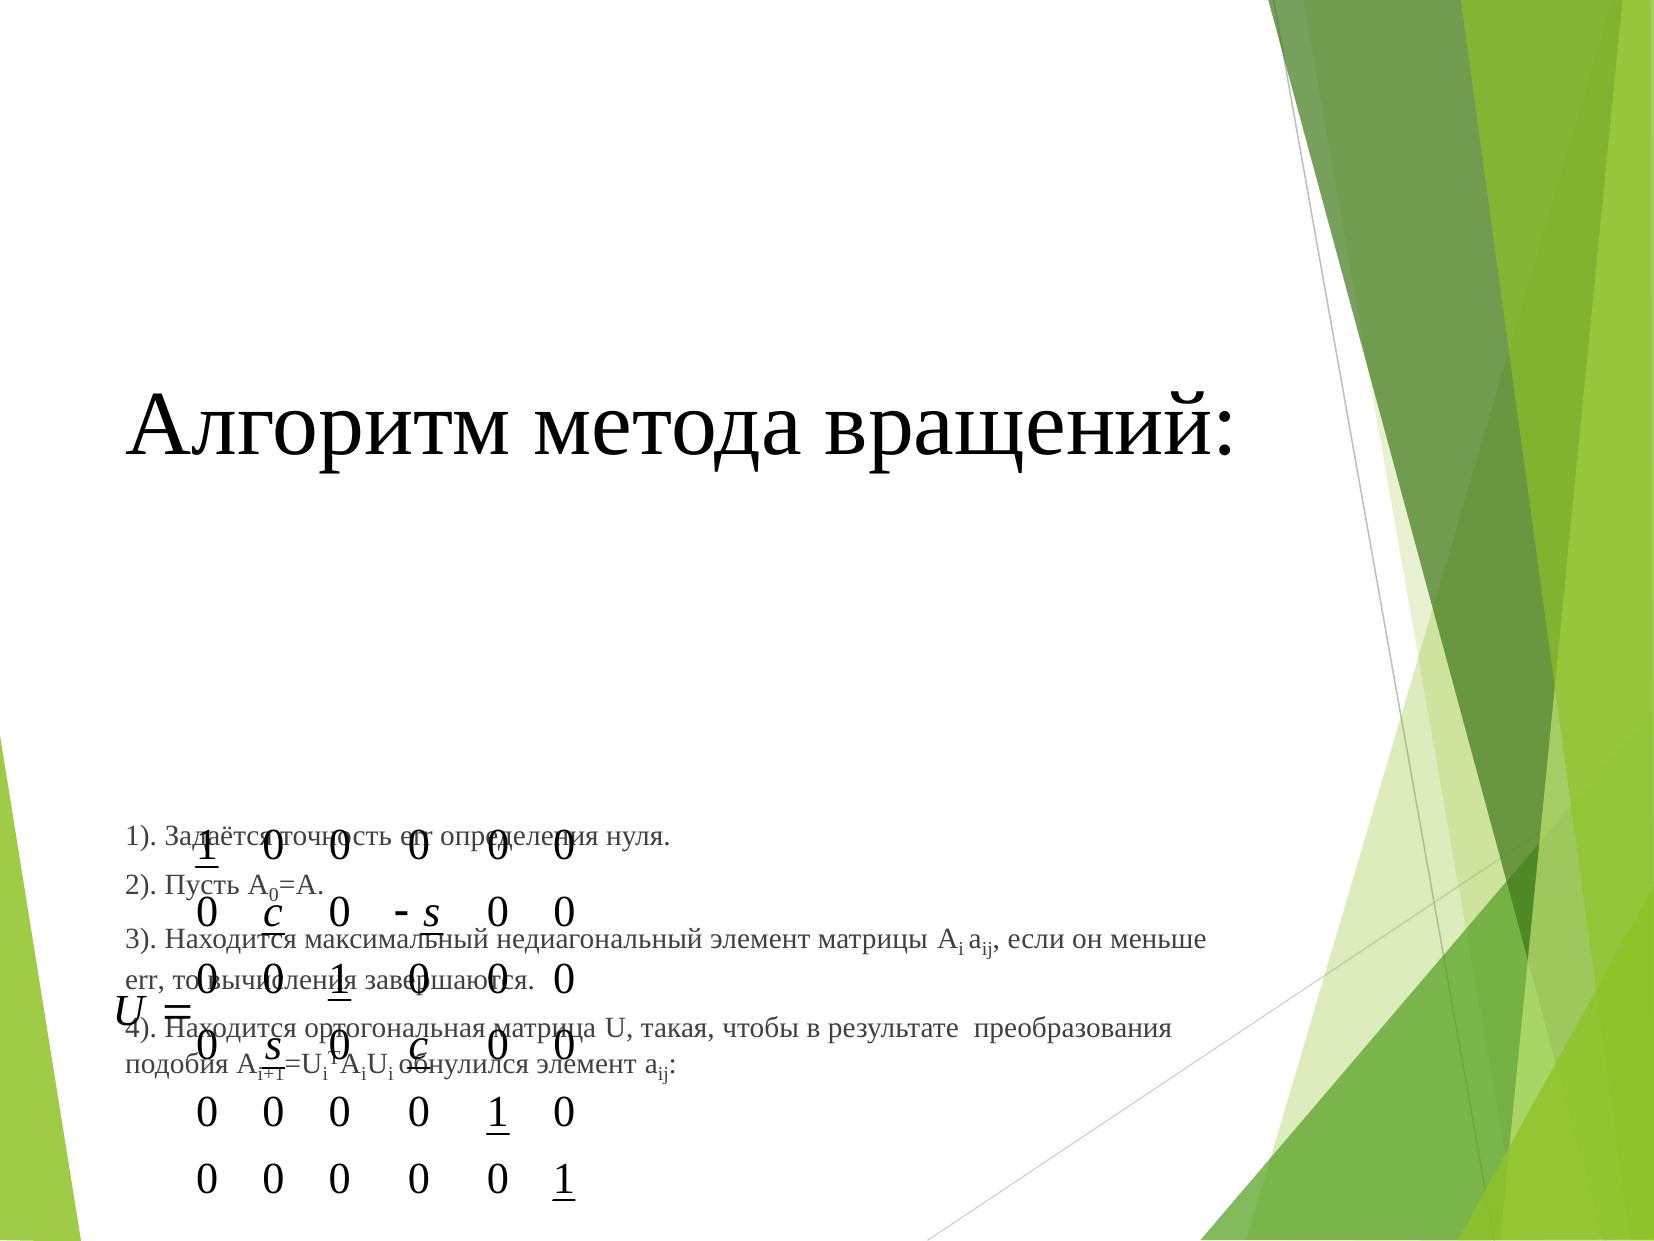

# Алгоритм метода вращений:
1). Задаётся точность err определения нуля.
2). Пусть A0=A.
3). Находится максимальный недиагональный элемент матрицы Ai aij, если он меньше err, то вычисления завершаются.
4). Находится ортогональная матрица U, такая, чтобы в результате преобразования подобия Ai+1=UiTAiUi обнулился элемент aij: